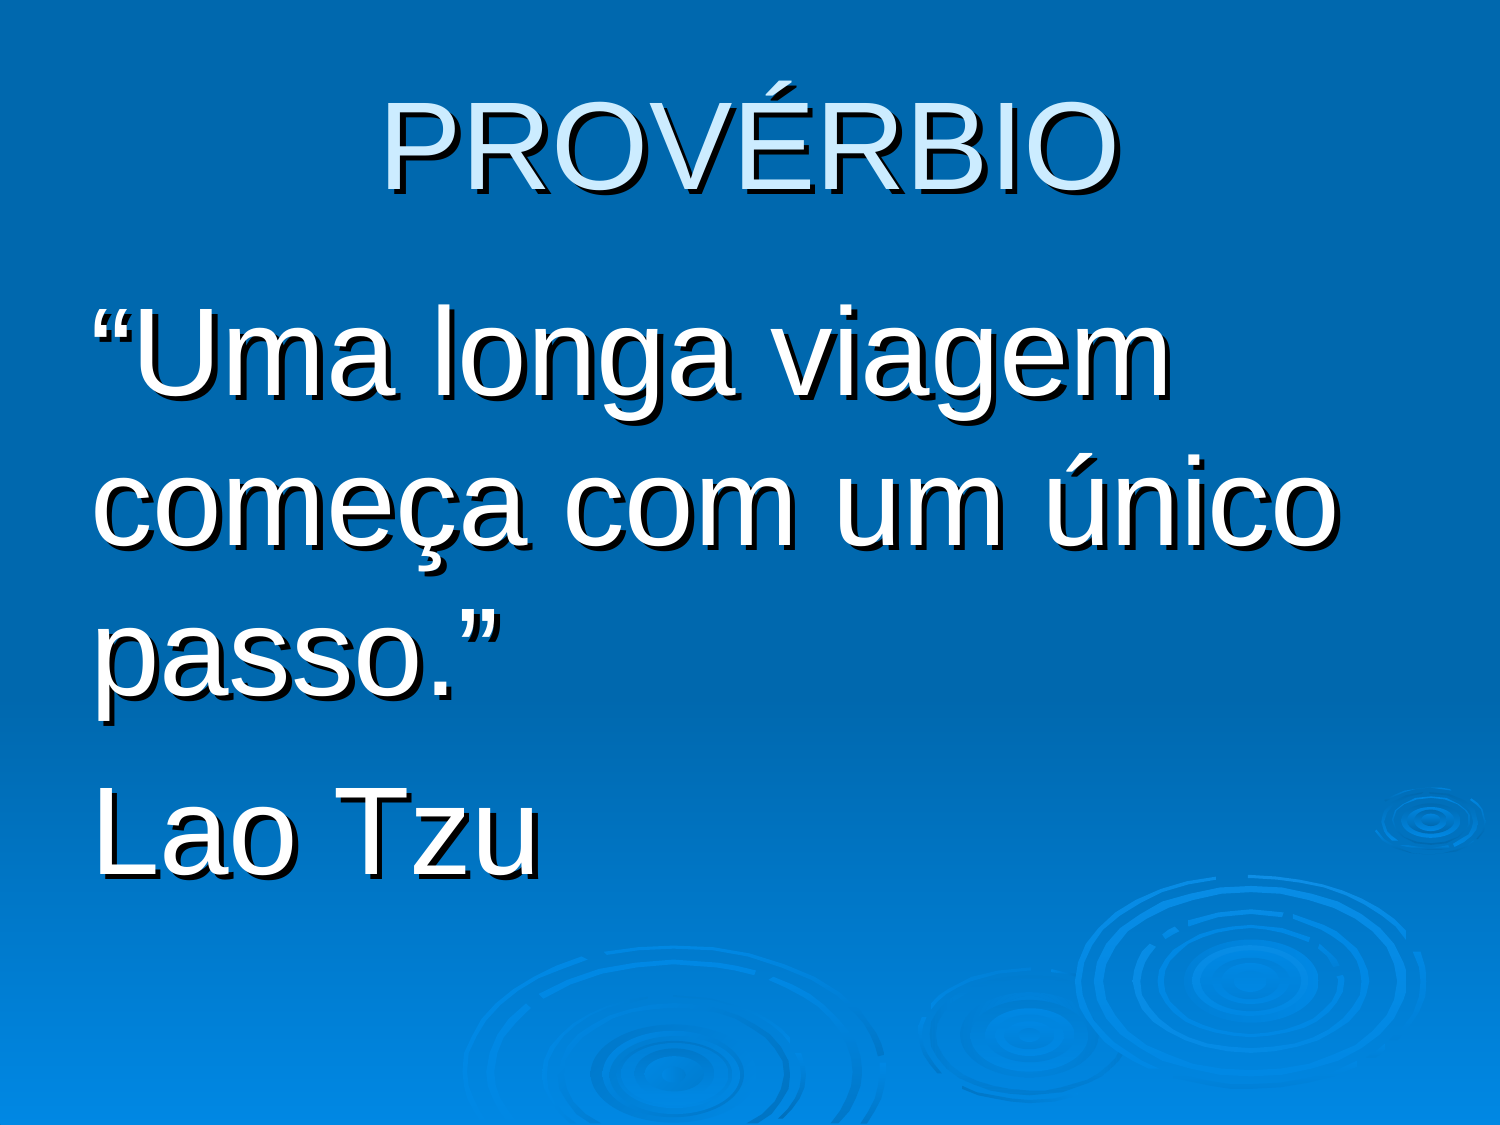

# PROVÉRBIO
“Uma longa viagem começa com um único passo.”
Lao Tzu